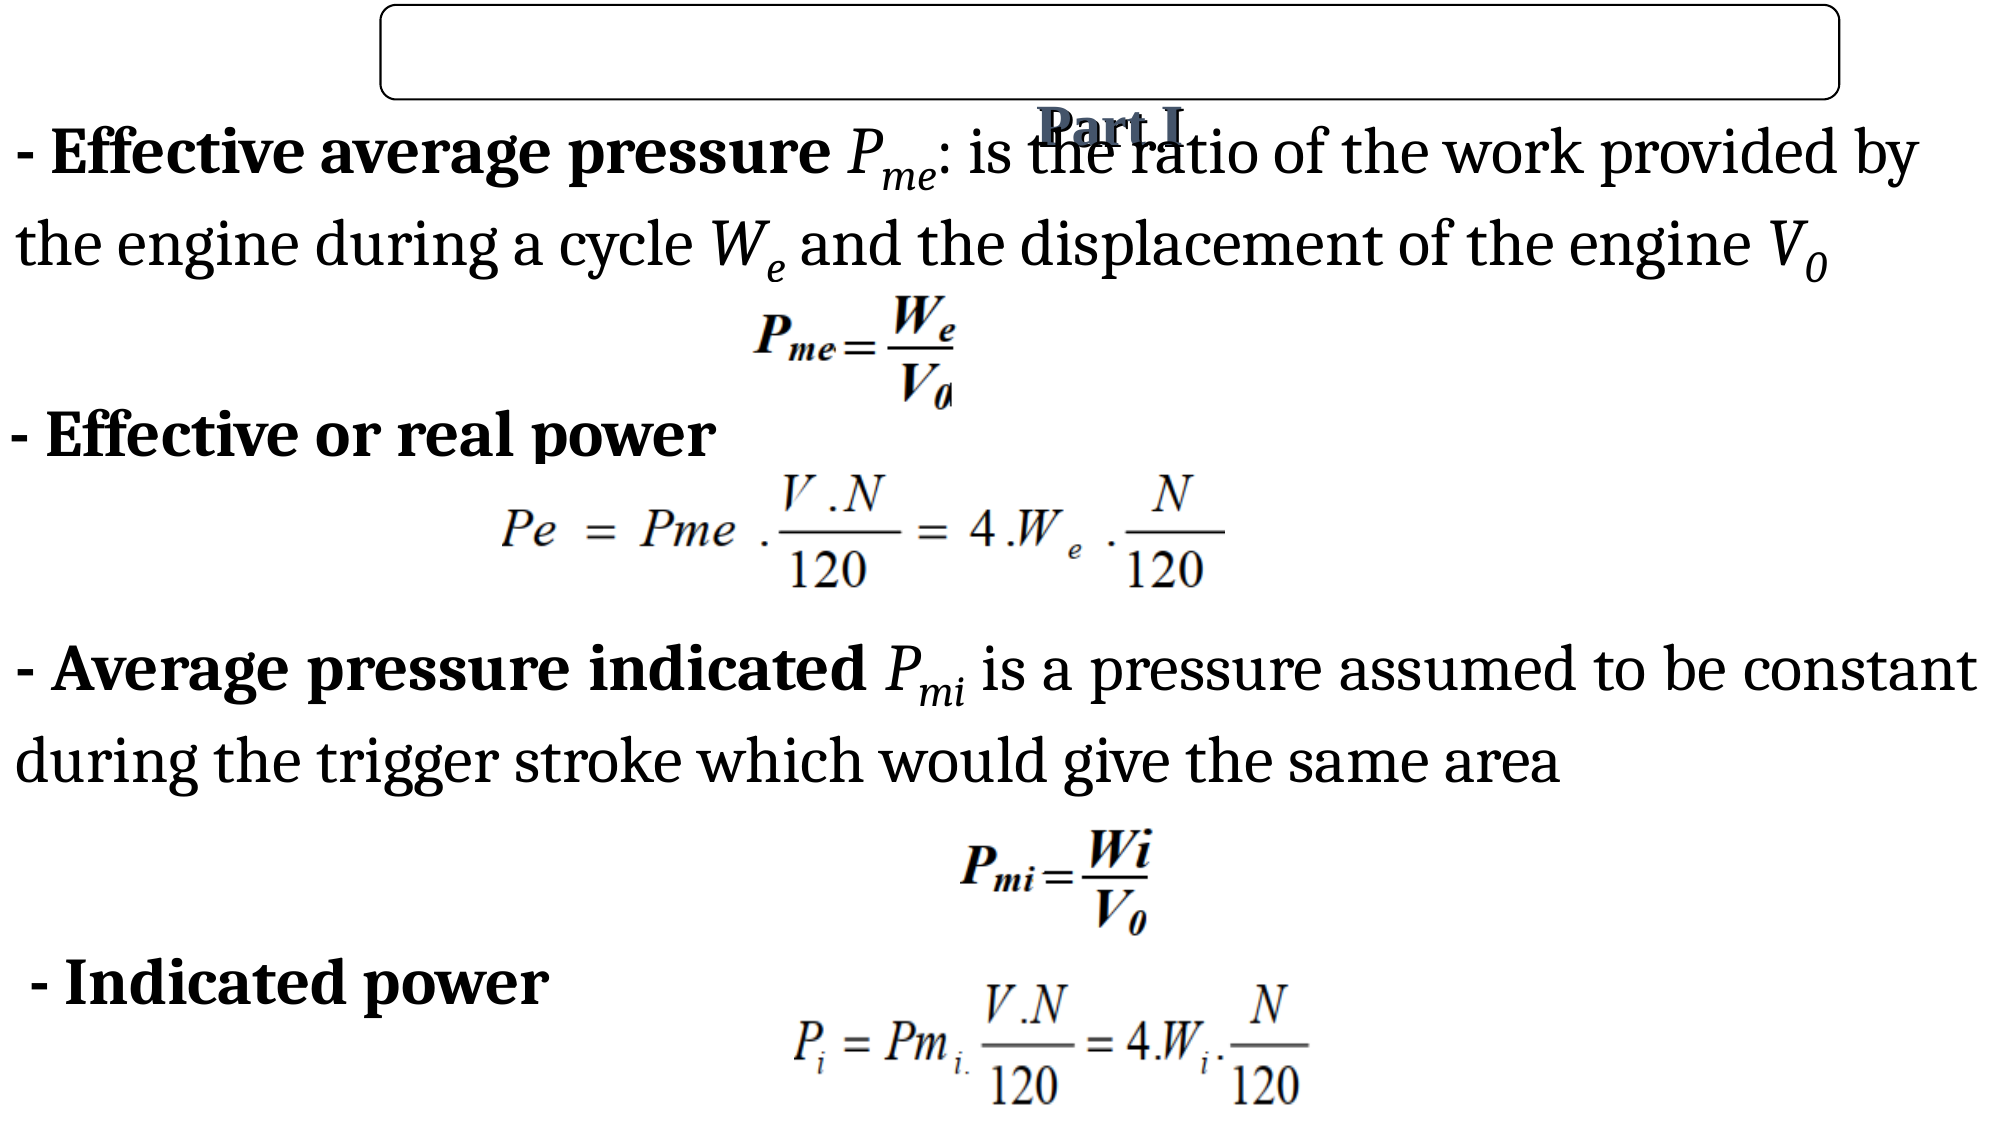

Part I
- Effective average pressure Pme: is the ratio of the work provided by the engine during a cycle We and the displacement of the engine V0
- Effective or real power
- Average pressure indicated Pmi is a pressure assumed to be constant during the trigger stroke which would give the same area
- Indicated power